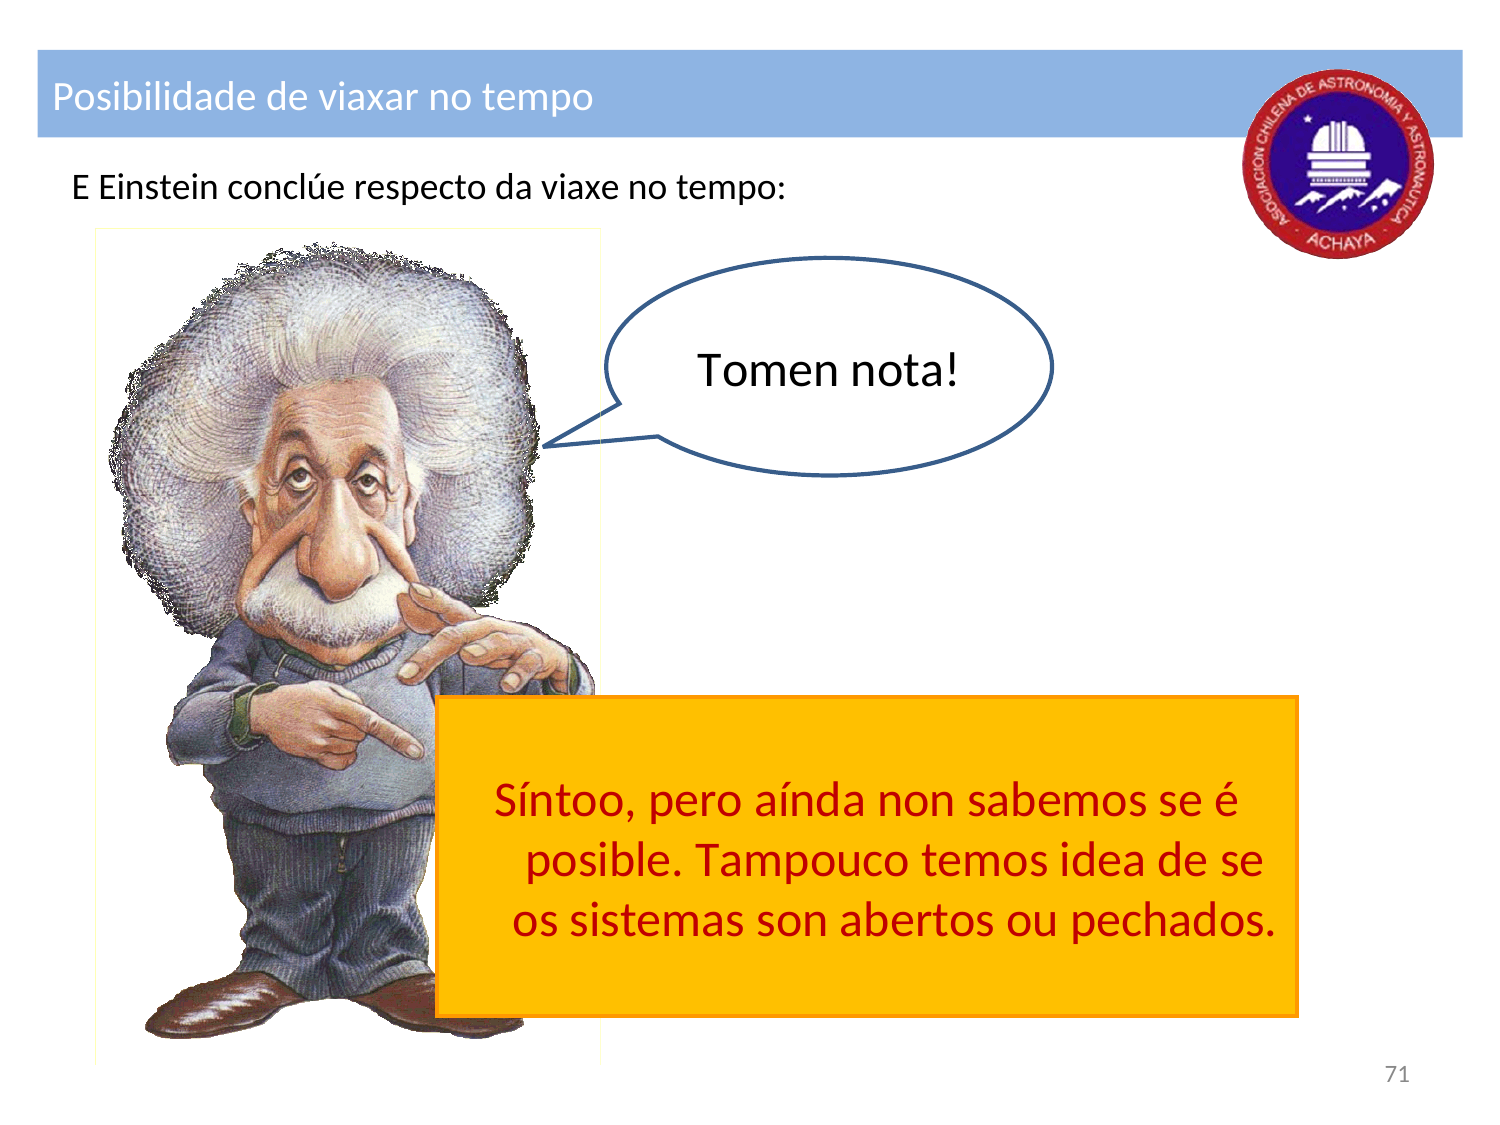

Posibilidade de viaxar no tempo
E Einstein conclúe respecto da viaxe no tempo:
Tomen nota!
Síntoo, pero aínda non sabemos se é posible. Tampouco temos idea de se os sistemas son abertos ou pechados.